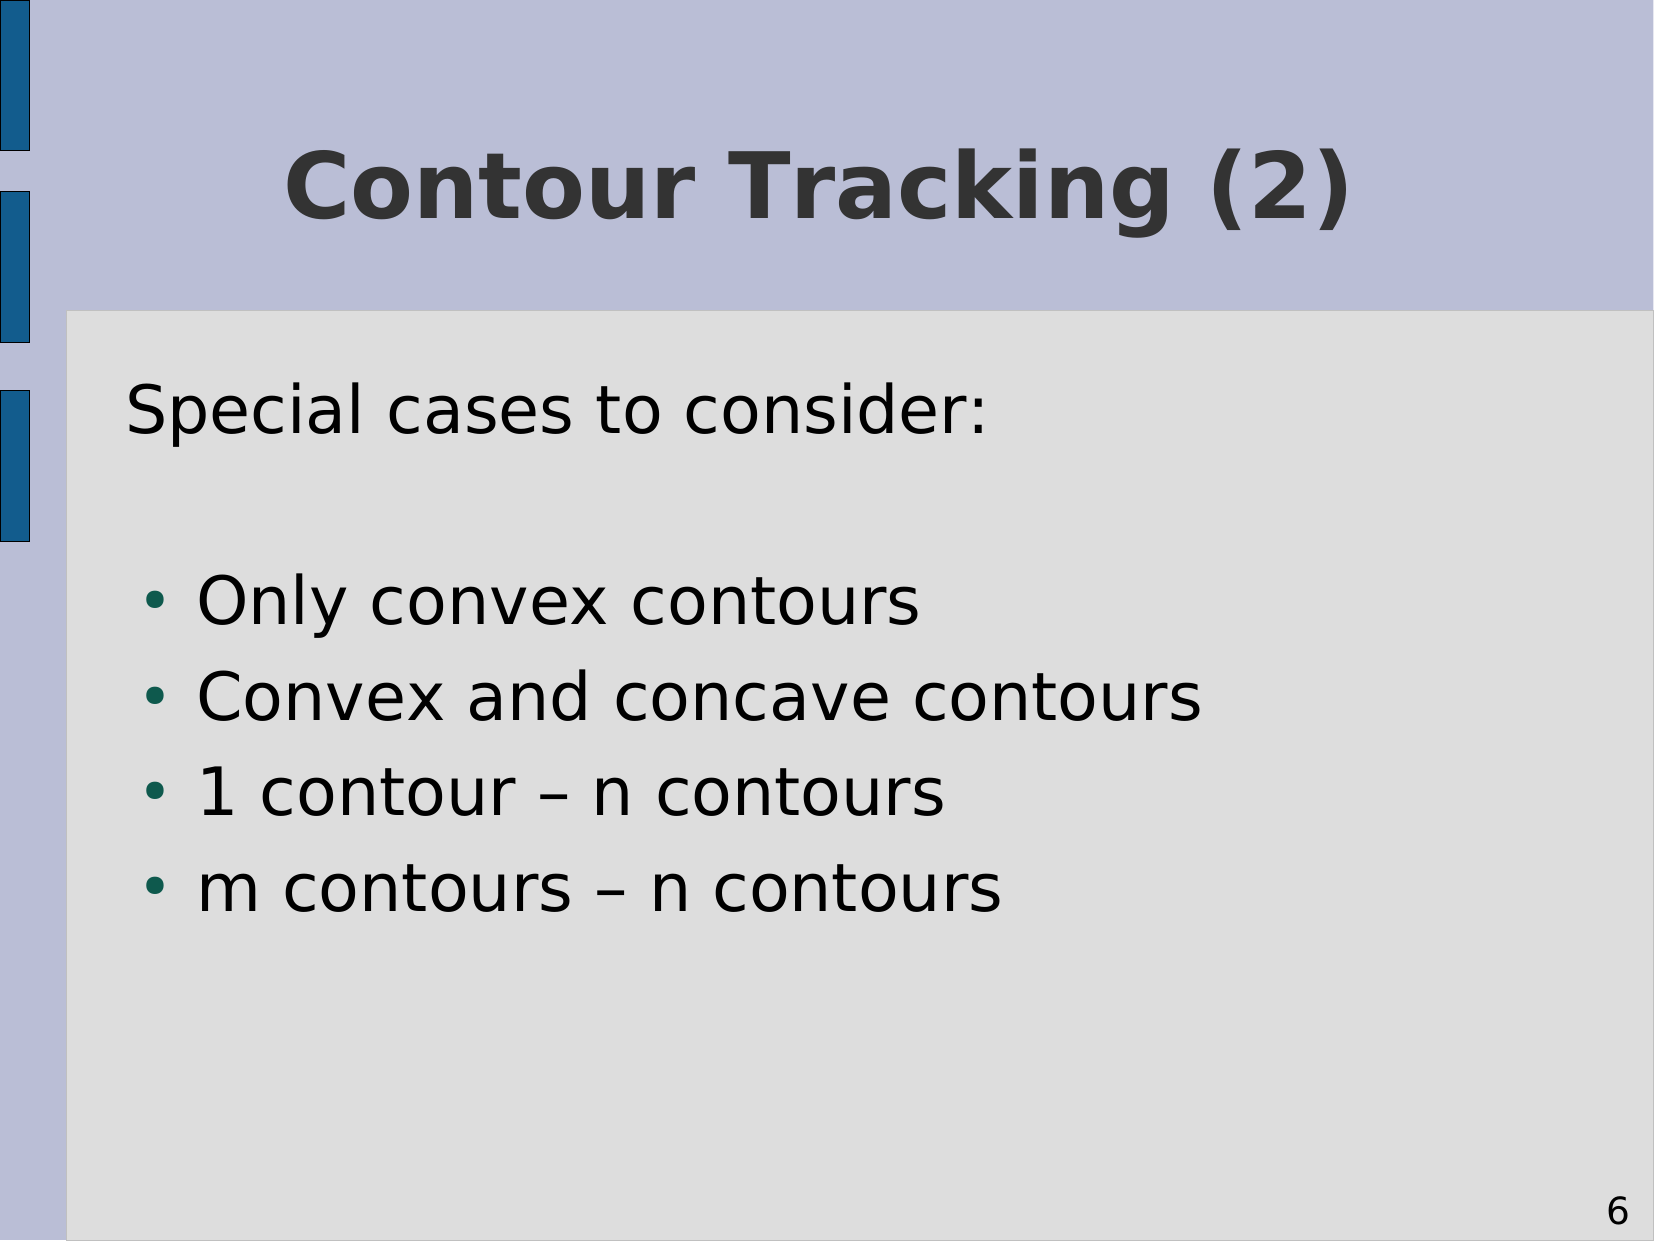

# Contour Tracking (2)
Special cases to consider:
Only convex contours
Convex and concave contours
1 contour – n contours
m contours – n contours